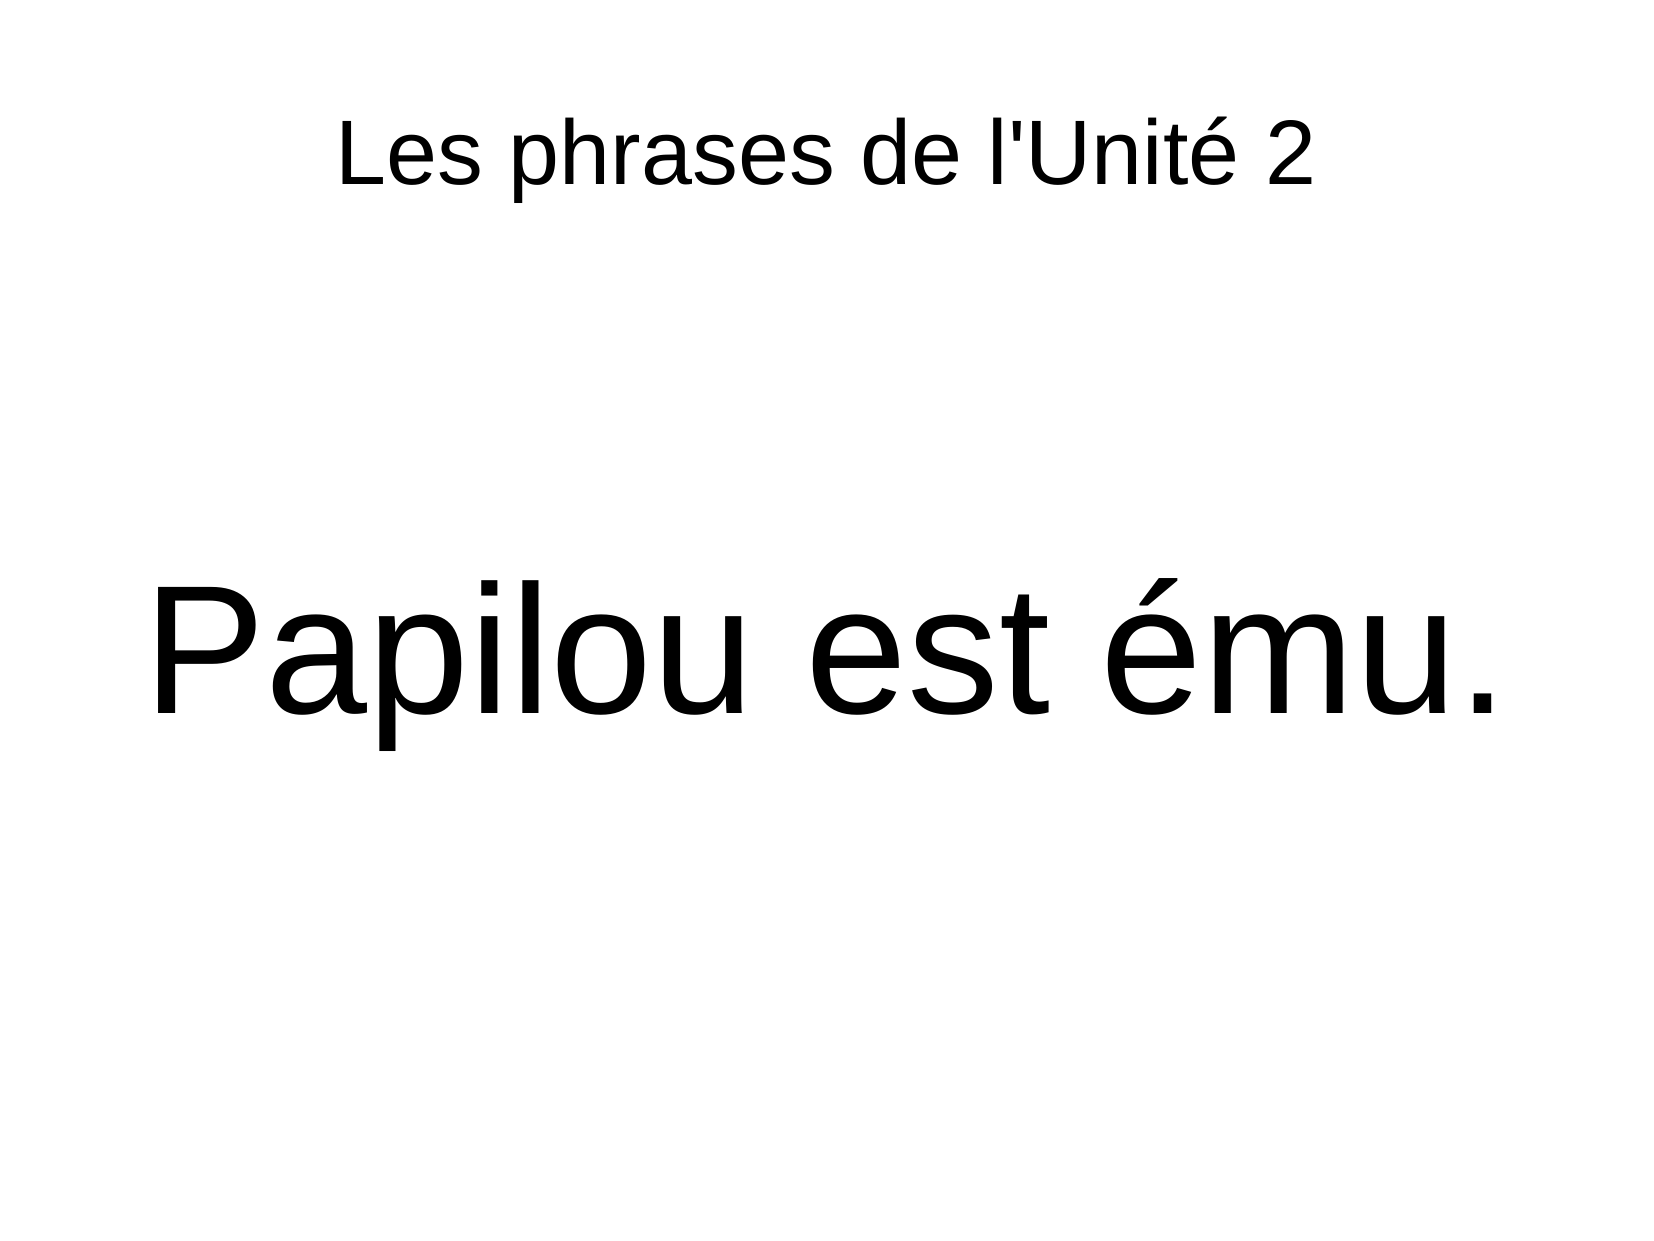

# Les phrases de l'Unité 2
Papilou est ému.